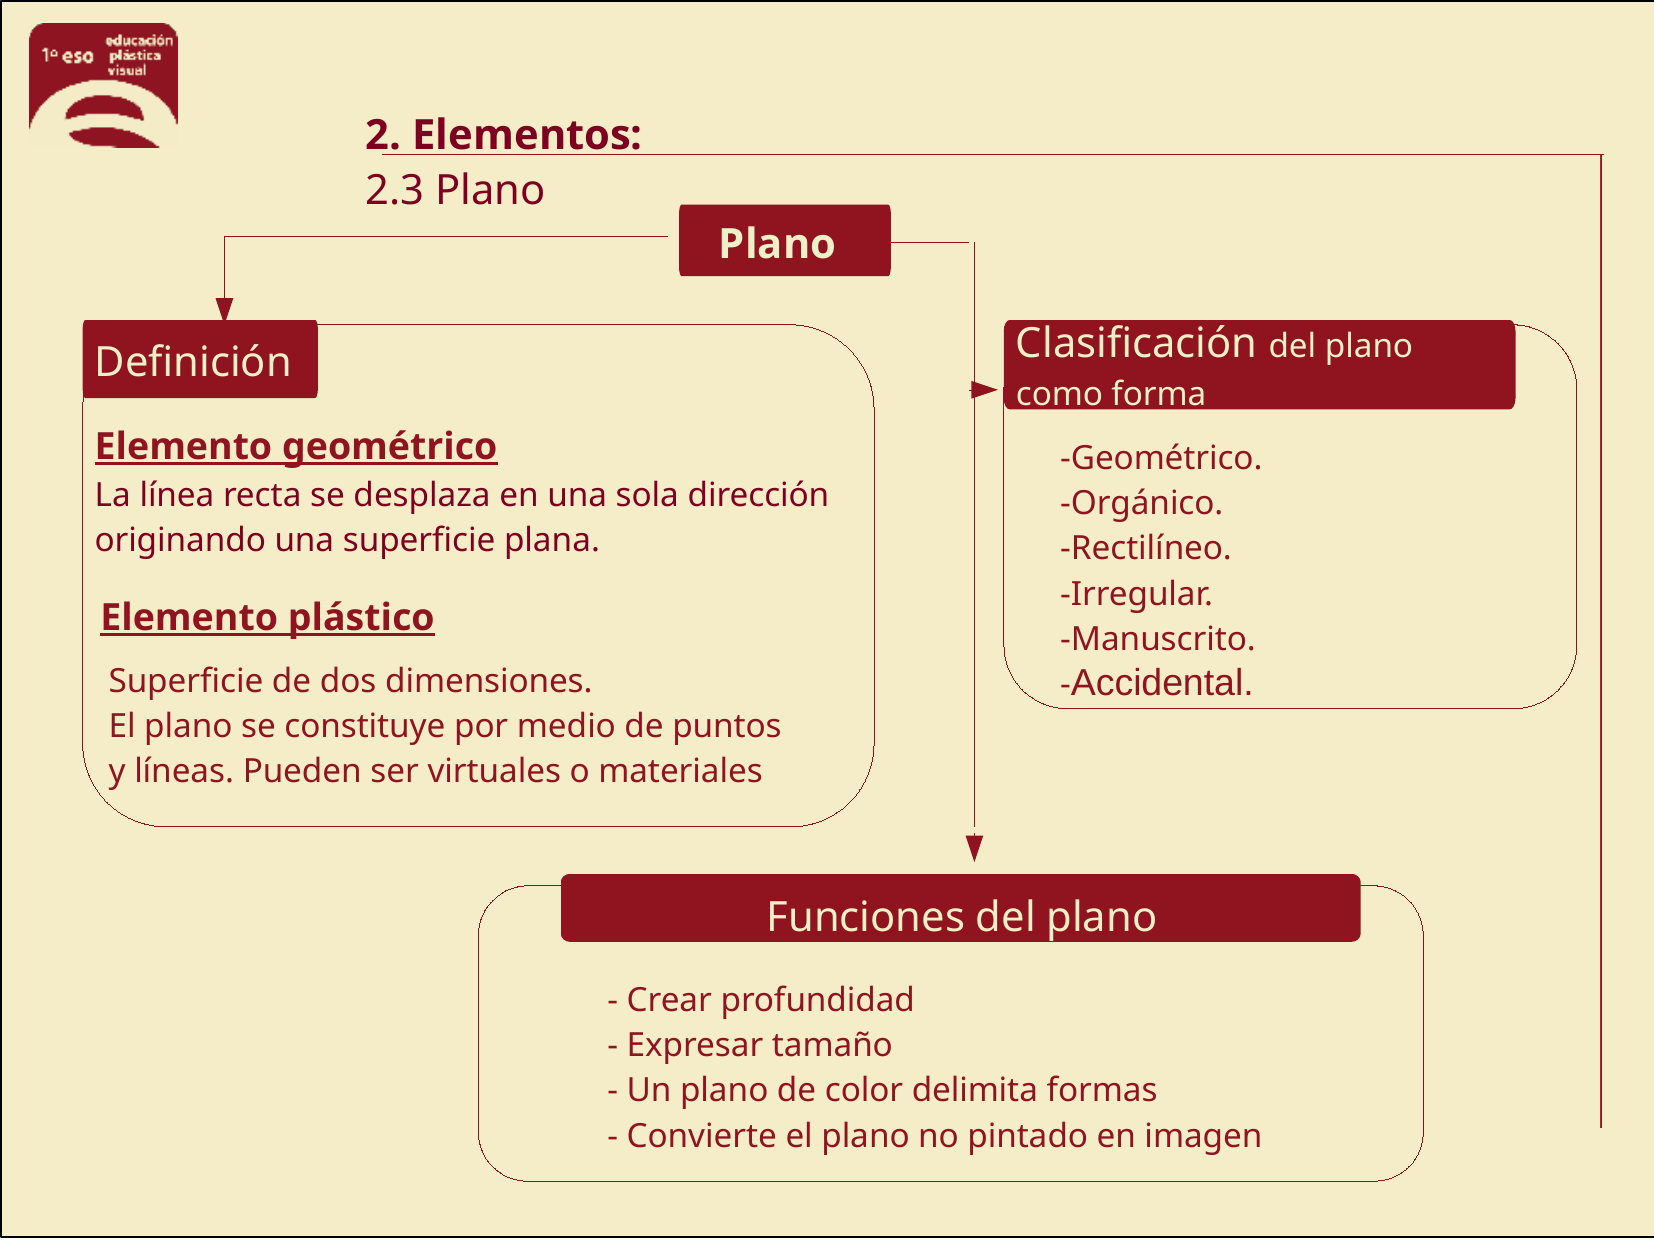

2. Elementos:
	2.3 Plano
Plano
#
Clasificación del plano
como forma
Definición
Elemento geométrico
-Geométrico.
-Orgánico.
-Rectilíneo.
-Irregular.
-Manuscrito.
-Accidental.
La línea recta se desplaza en una sola dirección originando una superficie plana.
Elemento plástico
Superficie de dos dimensiones.
El plano se constituye por medio de puntos
y líneas. Pueden ser virtuales o materiales
Funciones del plano
- Crear profundidad
- Expresar tamaño
- Un plano de color delimita formas
- Convierte el plano no pintado en imagen